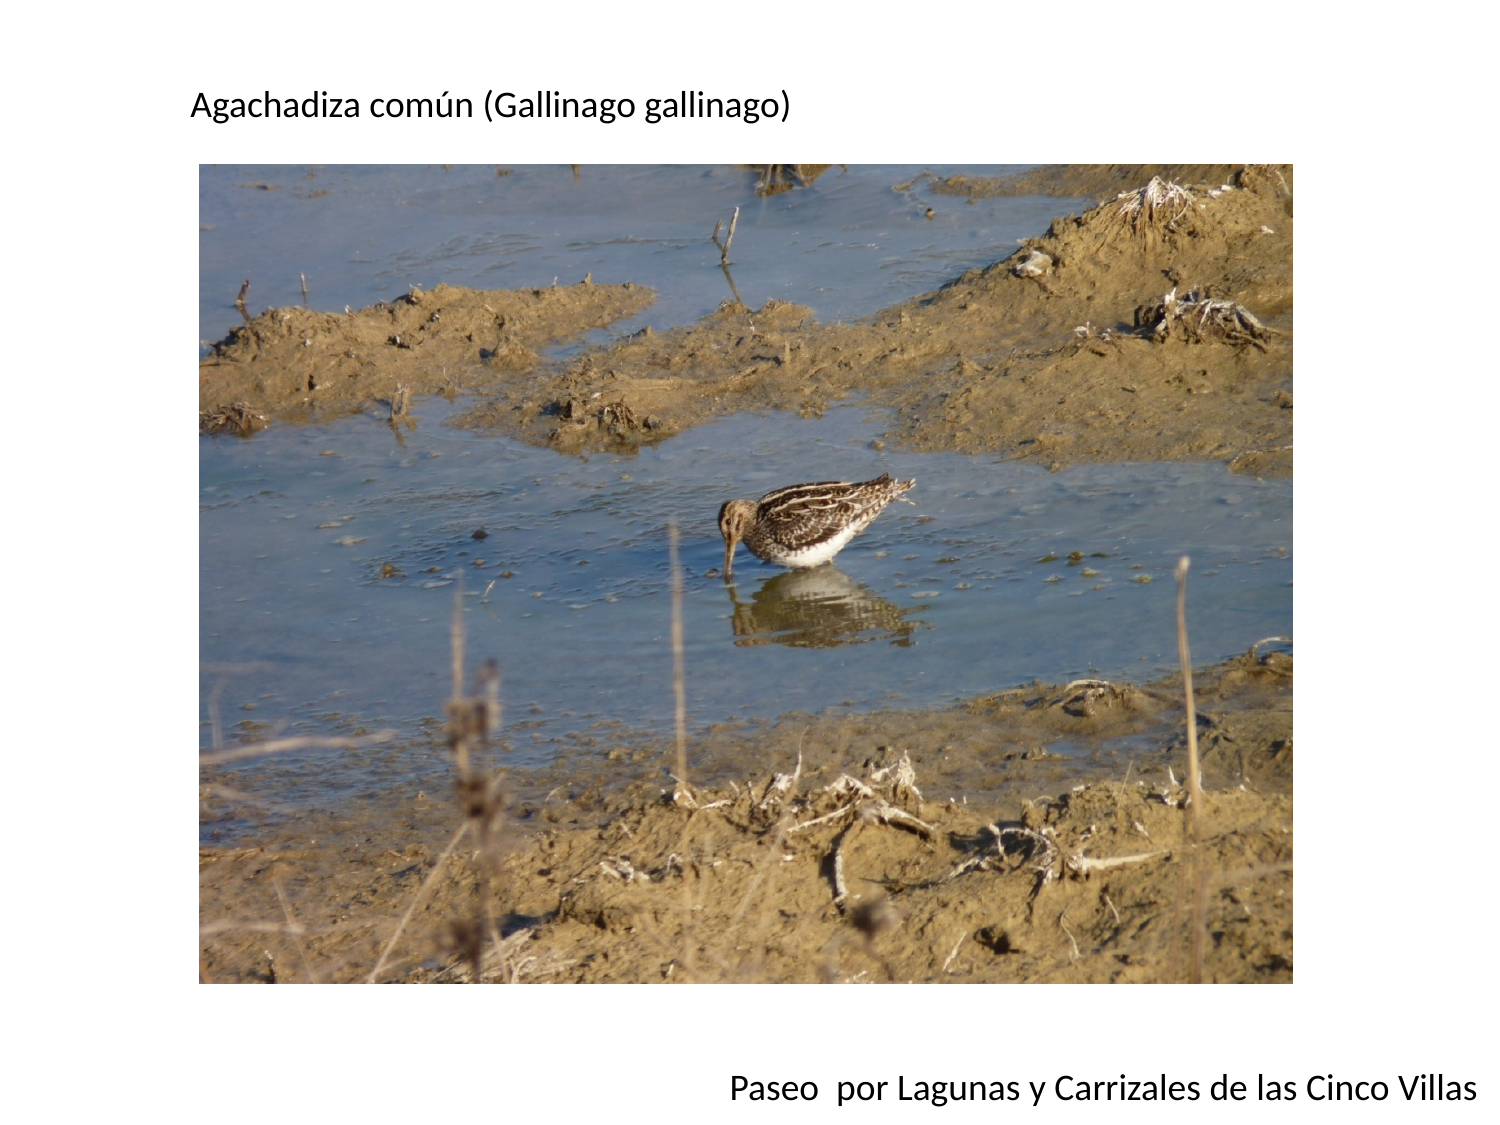

Agachadiza común (Gallinago gallinago)
Paseo por Lagunas y Carrizales de las Cinco Villas